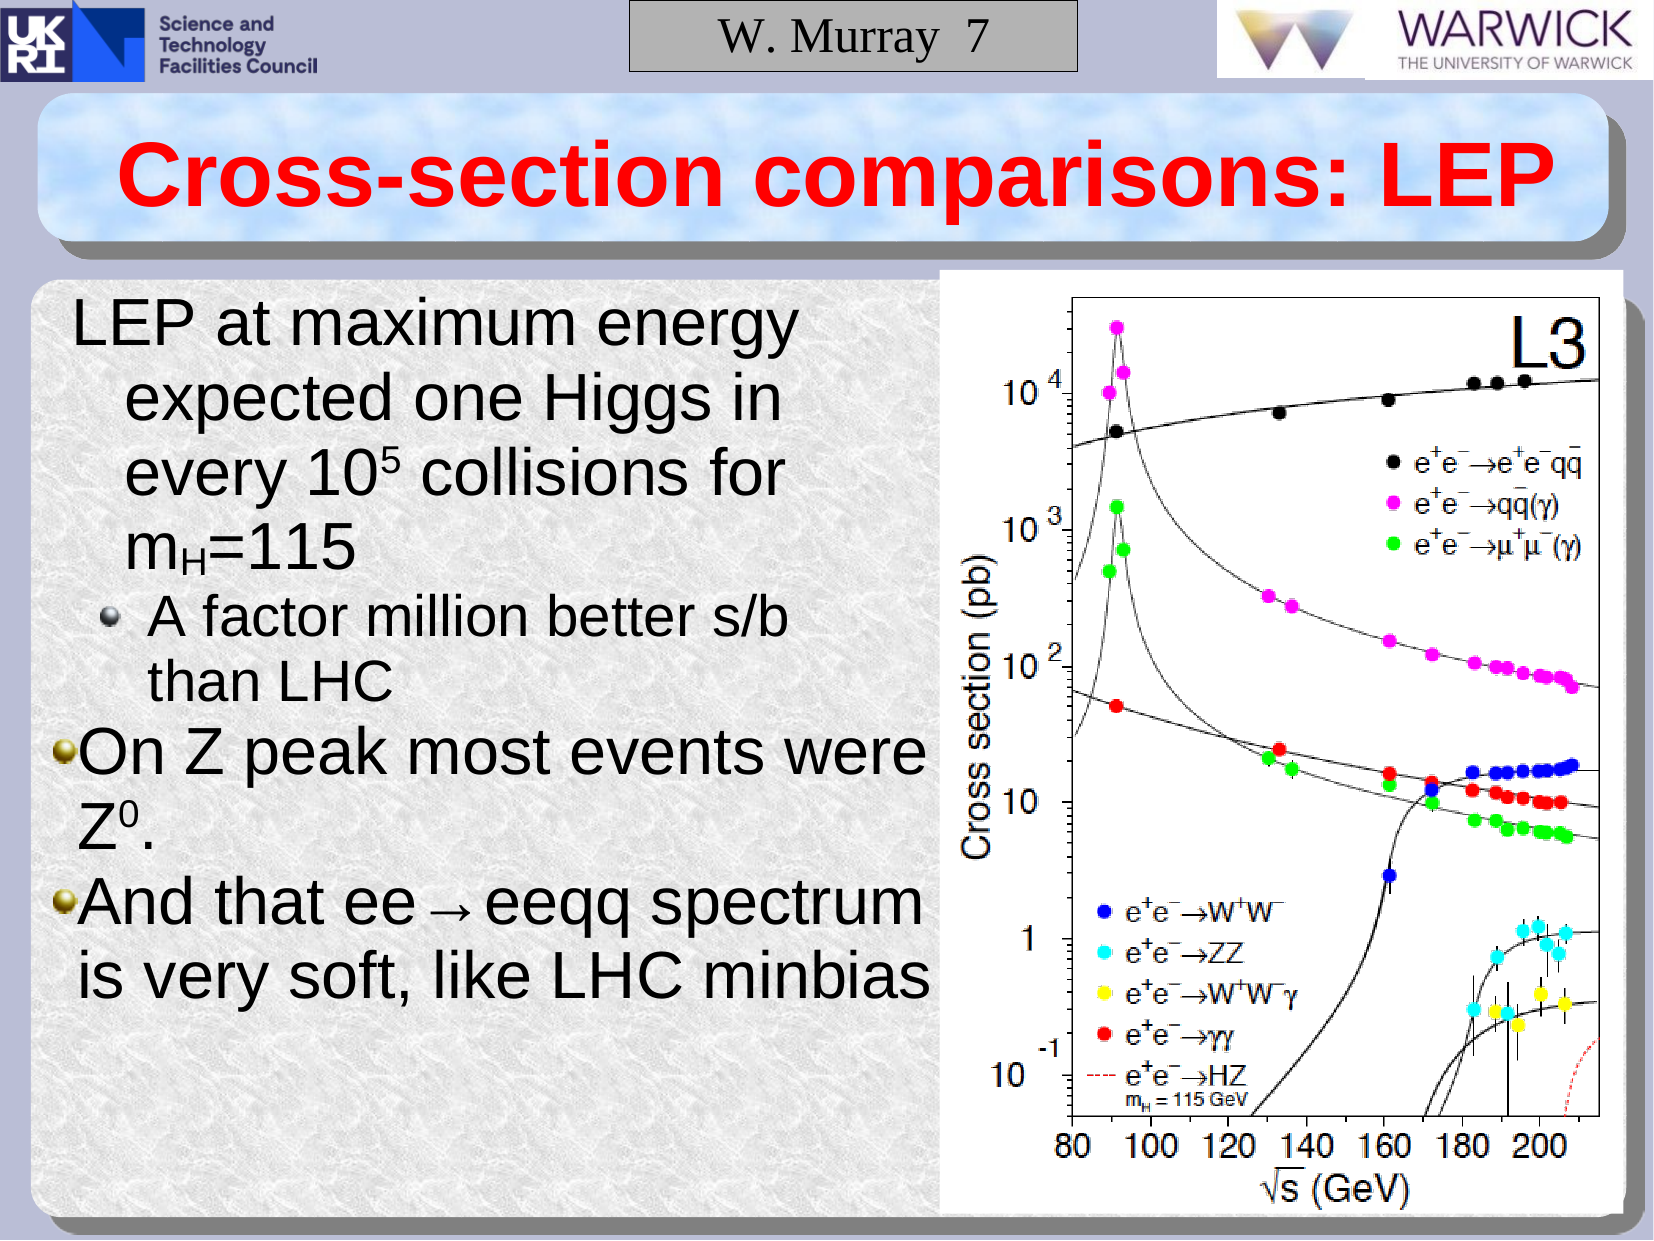

# Cross-section comparisons: LEP
LEP at maximum energy expected one Higgs in every 105 collisions for mH=115
A factor million better s/b
than LHC
On Z peak most events were
Z0.
And that ee→eeqq spectrum
is very soft, like LHC minbias